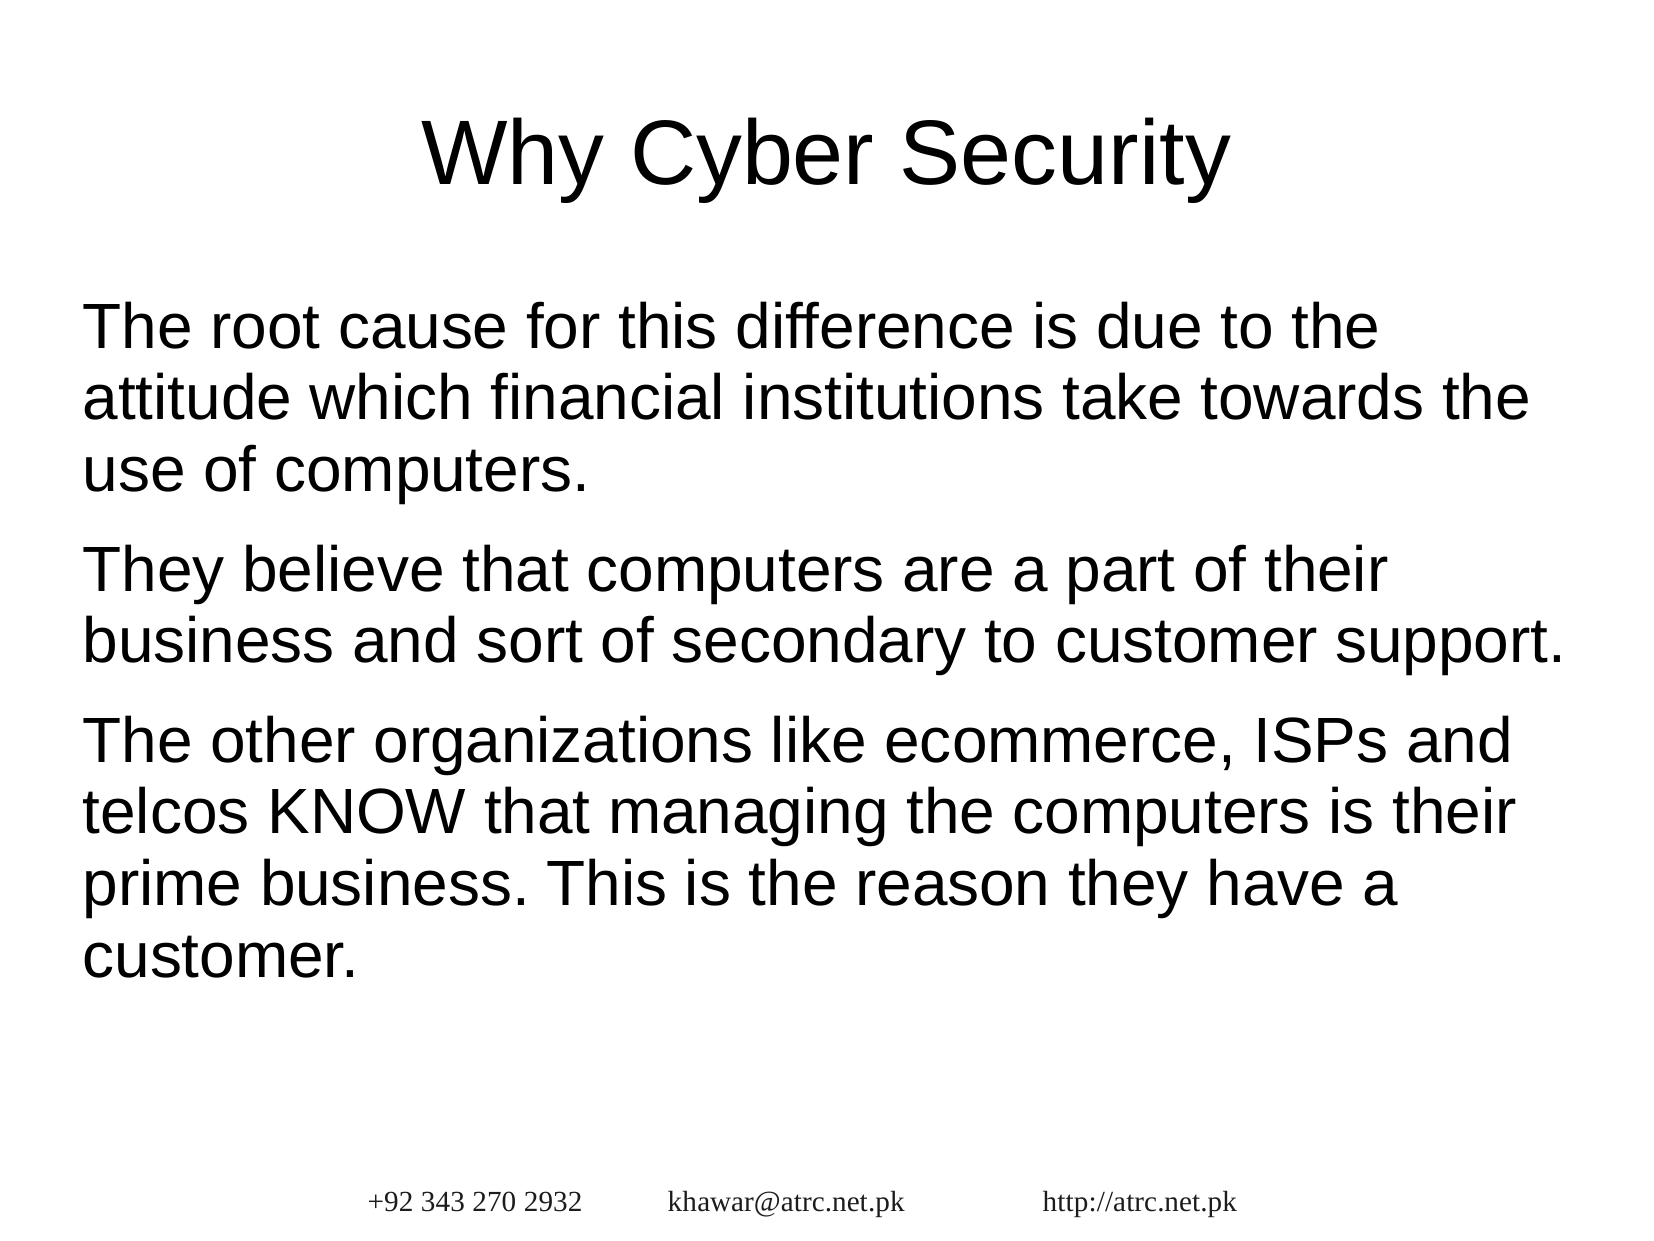

# Why Cyber Security
The root cause for this difference is due to the attitude which financial institutions take towards the use of computers.
They believe that computers are a part of their business and sort of secondary to customer support.
The other organizations like ecommerce, ISPs and telcos KNOW that managing the computers is their prime business. This is the reason they have a customer.